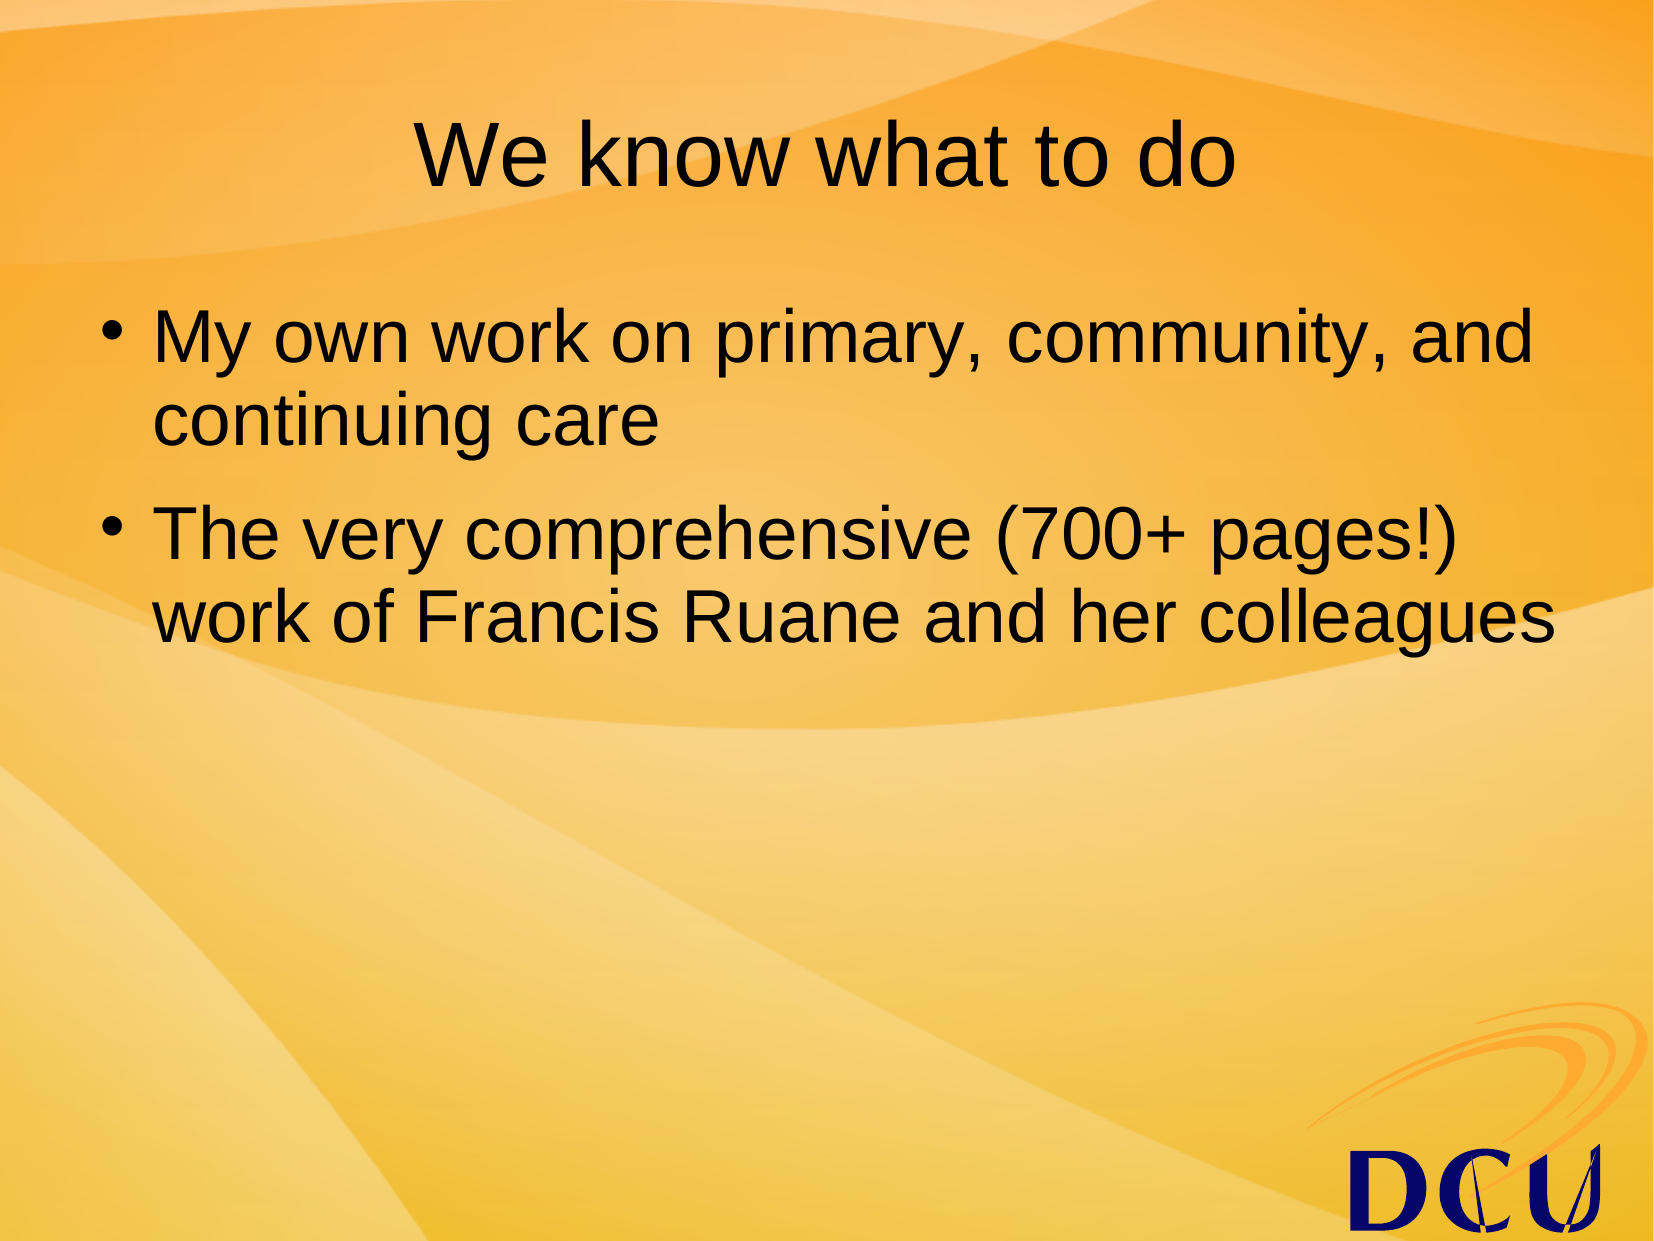

# We know what to do
My own work on primary, community, and continuing care
The very comprehensive (700+ pages!) work of Francis Ruane and her colleagues